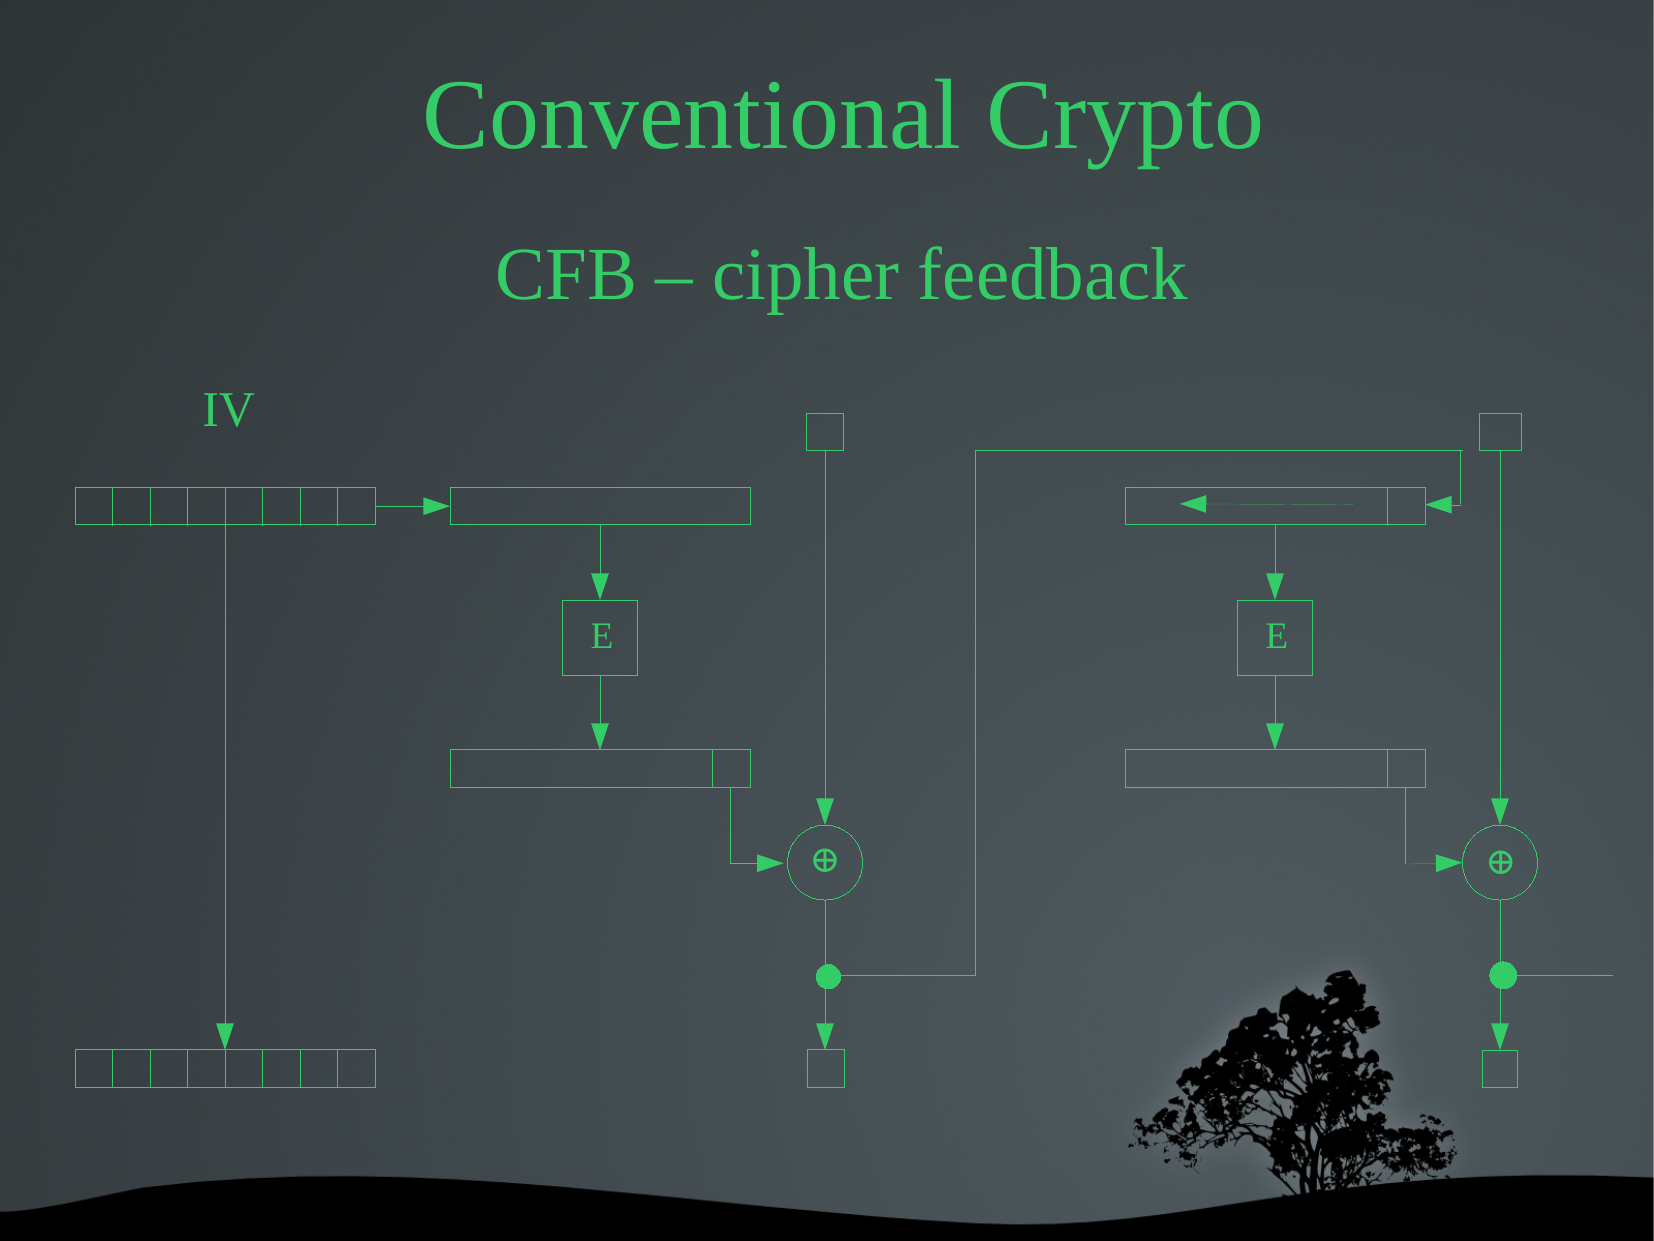

Conventional Crypto
CFB – cipher feedback
IV
E
E
⊕
⊕